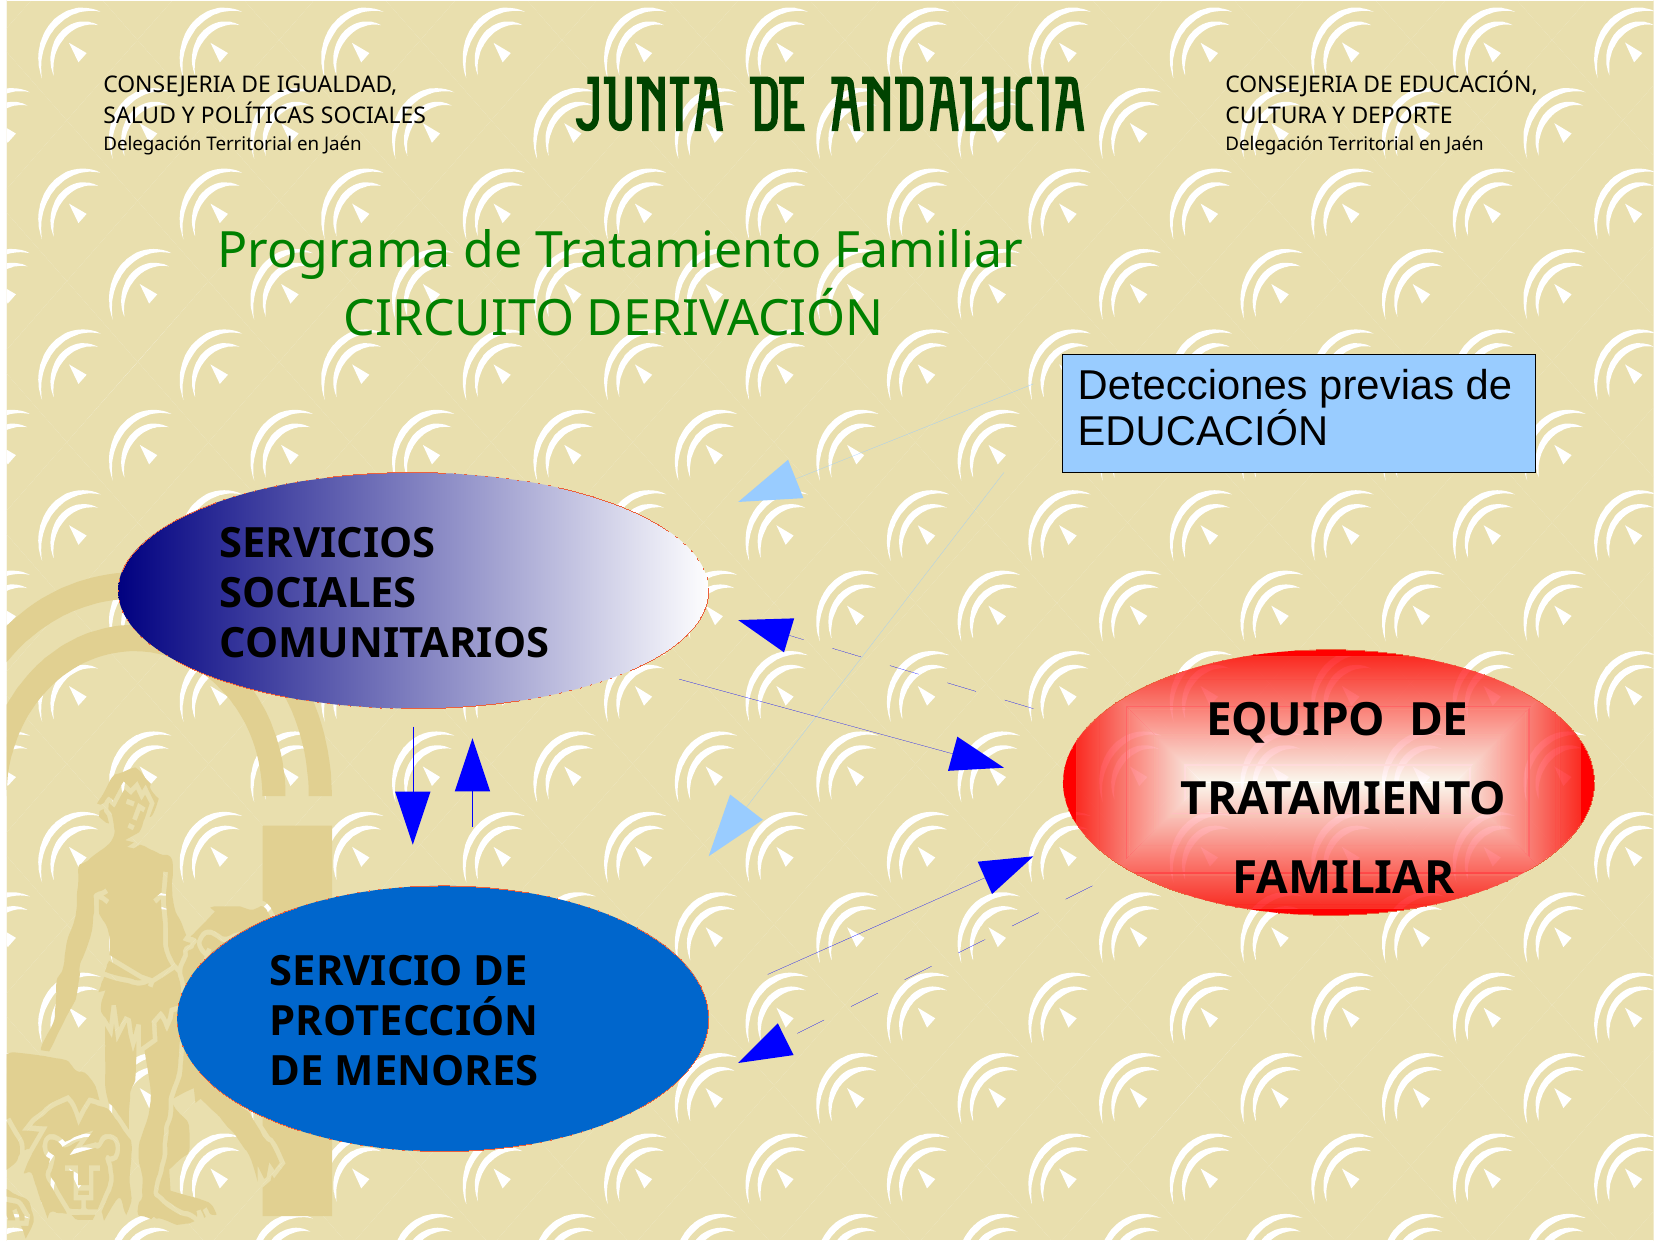

CONSEJERIA DE IGUALDAD,
SALUD Y POLÍTICAS SOCIALES
Delegación Territorial en Jaén
CONSEJERIA DE EDUCACIÓN,
CULTURA Y DEPORTE
Delegación Territorial en Jaén
Programa de Tratamiento Familiar
CIRCUITO DERIVACIÓN
Detecciones previas de EDUCACIÓN
SERVICIOS
SOCIALES
COMUNITARIOS
EQUIPO DE
TRATAMIENTO
FAMILIAR
SERVICIO DE
PROTECCIÓN
DE MENORES